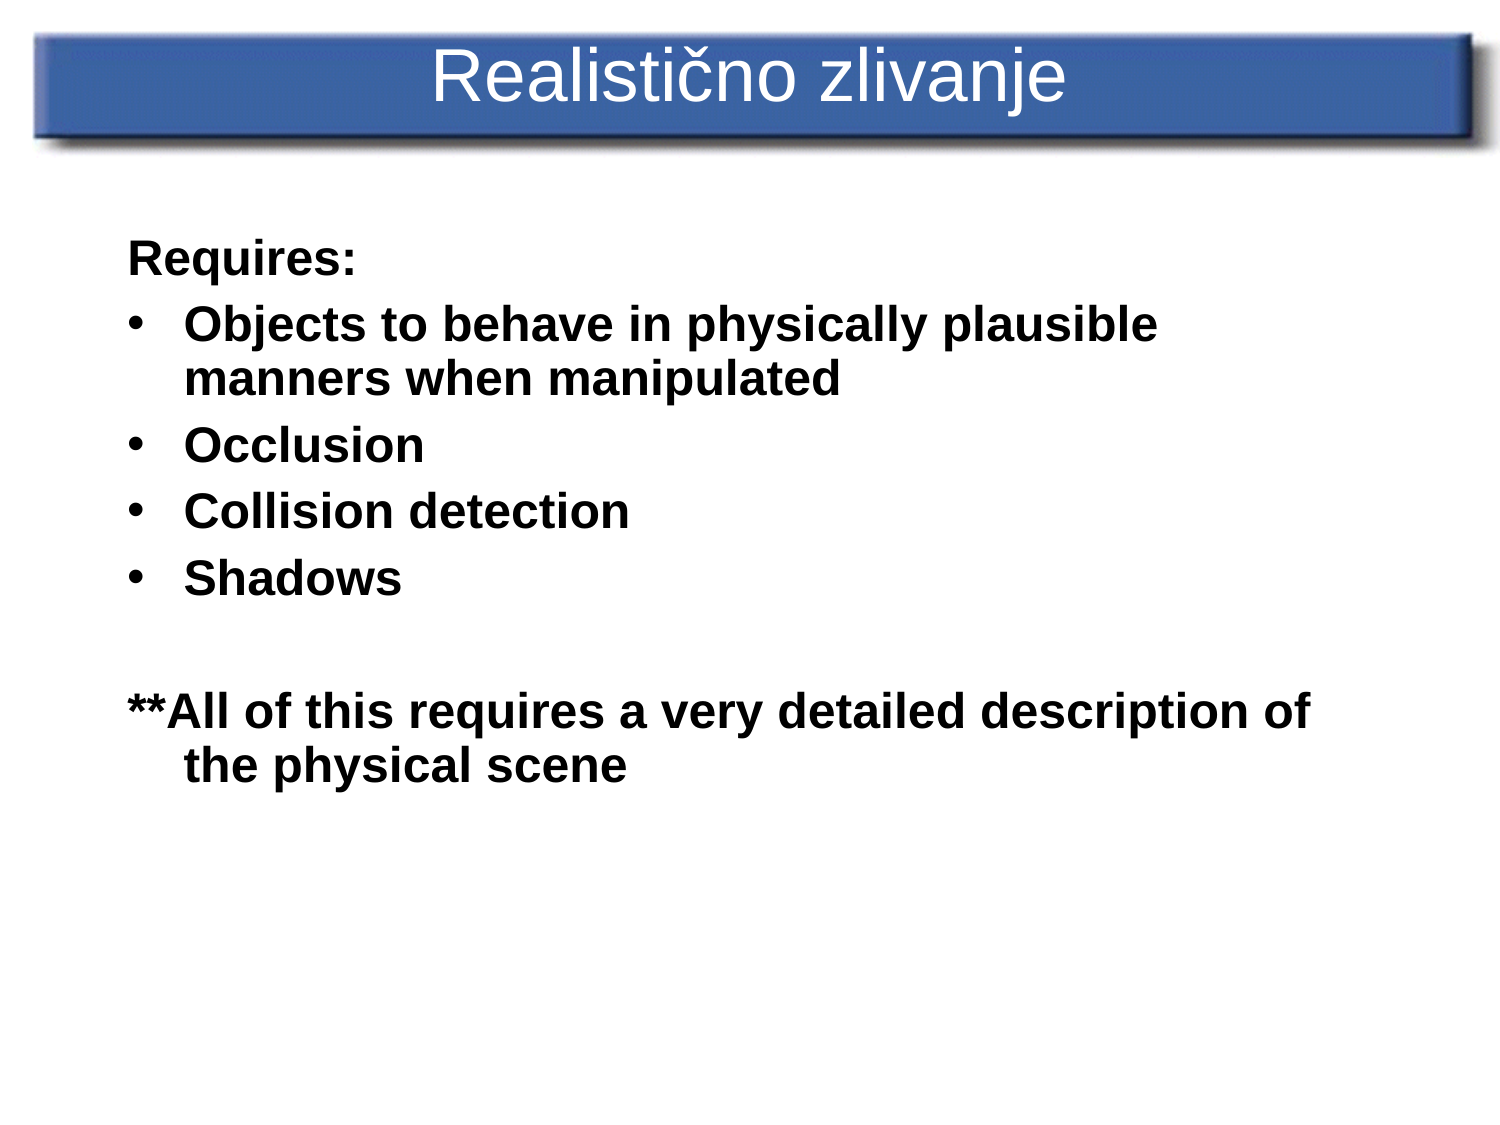

# Realistično zlivanje
Requires:
Objects to behave in physically plausible manners when manipulated
Occlusion
Collision detection
Shadows
**All of this requires a very detailed description of the physical scene